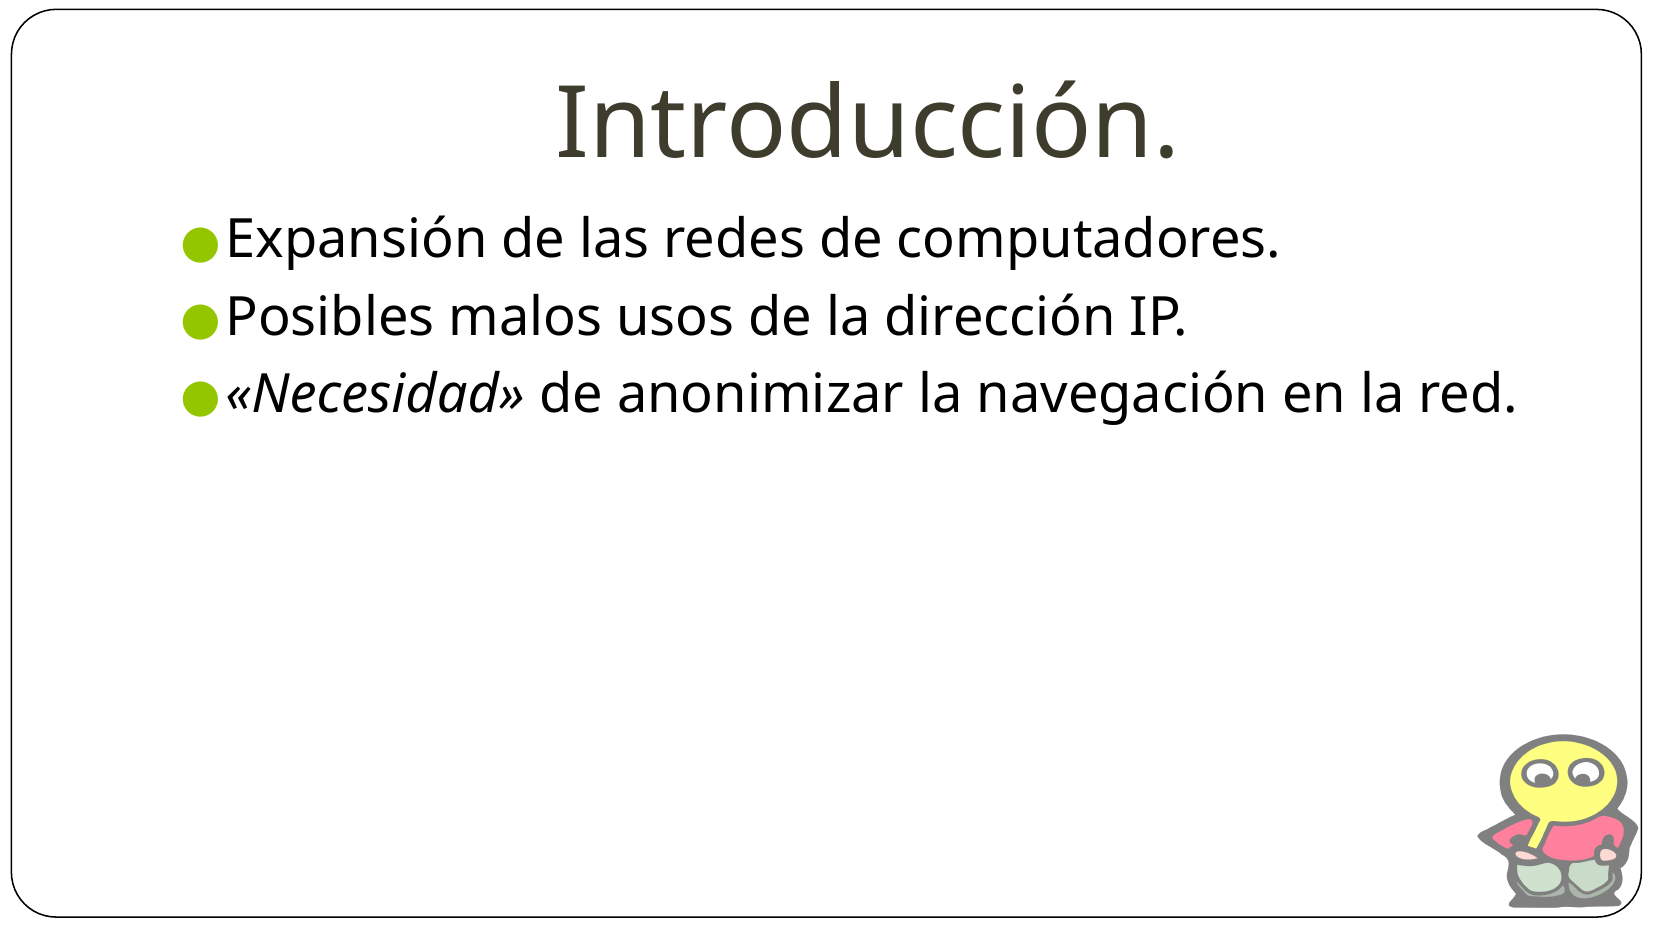

# Introducción.
Expansión de las redes de computadores.
Posibles malos usos de la dirección IP.
«Necesidad» de anonimizar la navegación en la red.